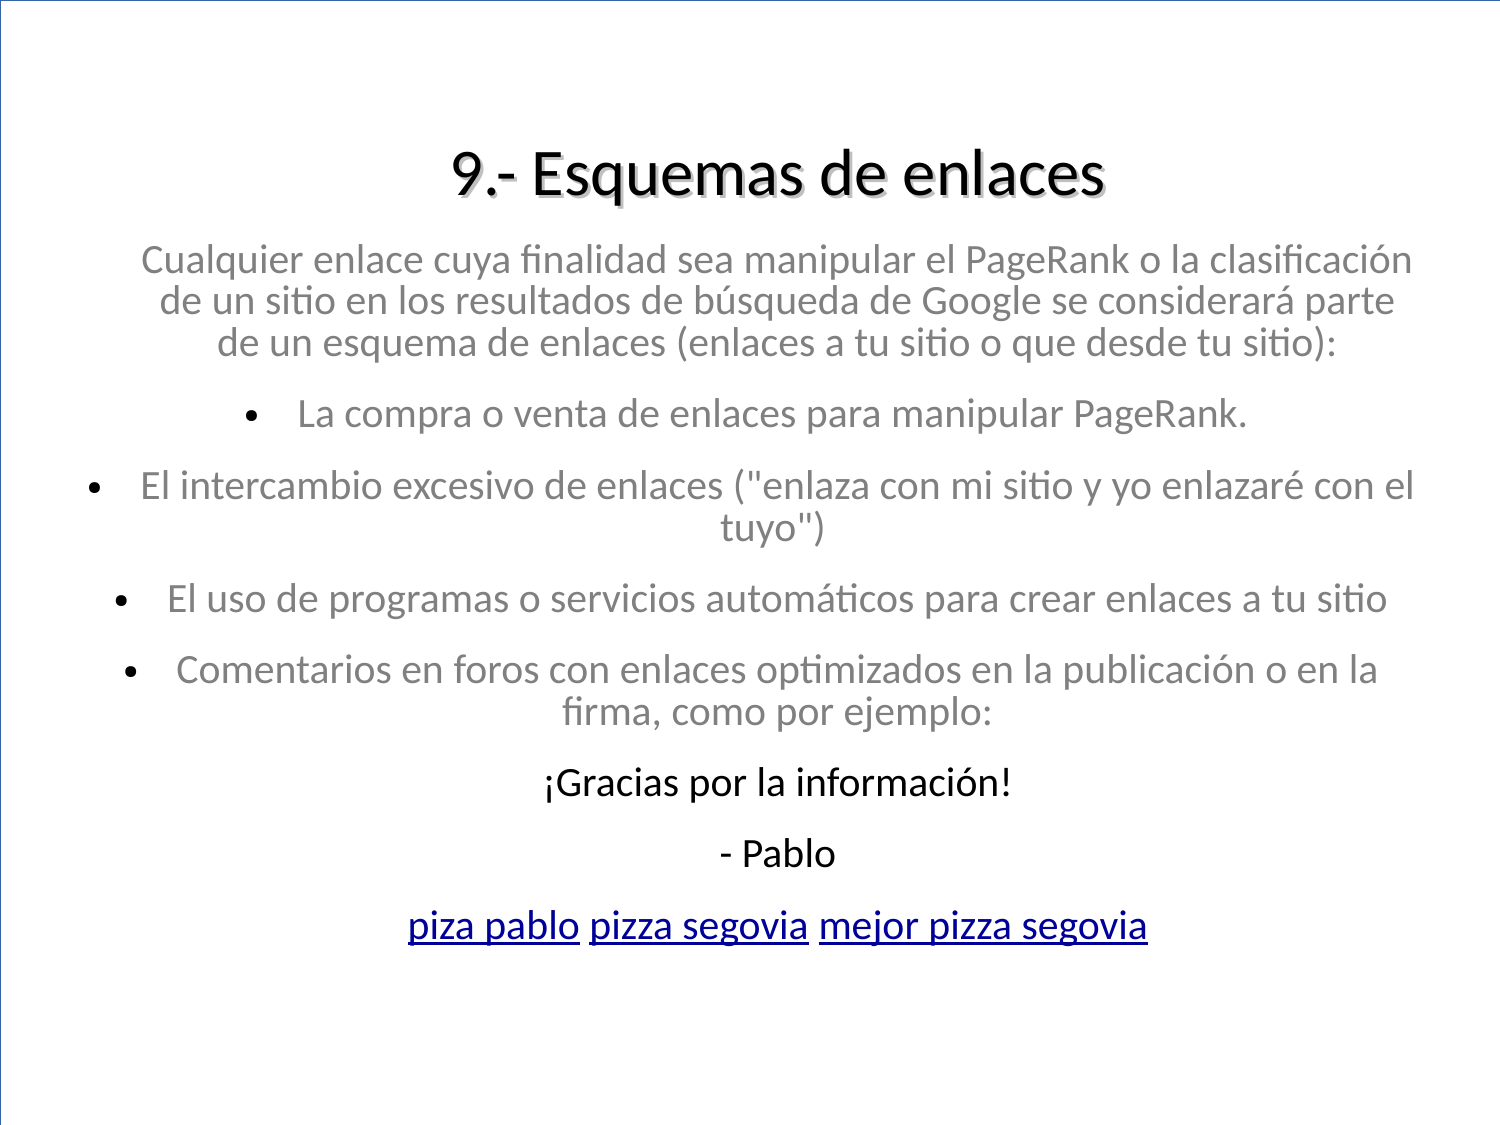

# 9.- Esquemas de enlaces
Cualquier enlace cuya finalidad sea manipular el PageRank o la clasificación de un sitio en los resultados de búsqueda de Google se considerará parte de un esquema de enlaces (enlaces a tu sitio o que desde tu sitio):
La compra o venta de enlaces para manipular PageRank.
El intercambio excesivo de enlaces ("enlaza con mi sitio y yo enlazaré con el tuyo")
El uso de programas o servicios automáticos para crear enlaces a tu sitio
Comentarios en foros con enlaces optimizados en la publicación o en la firma, como por ejemplo:
¡Gracias por la información!
- Pablo
piza pablo pizza segovia mejor pizza segovia